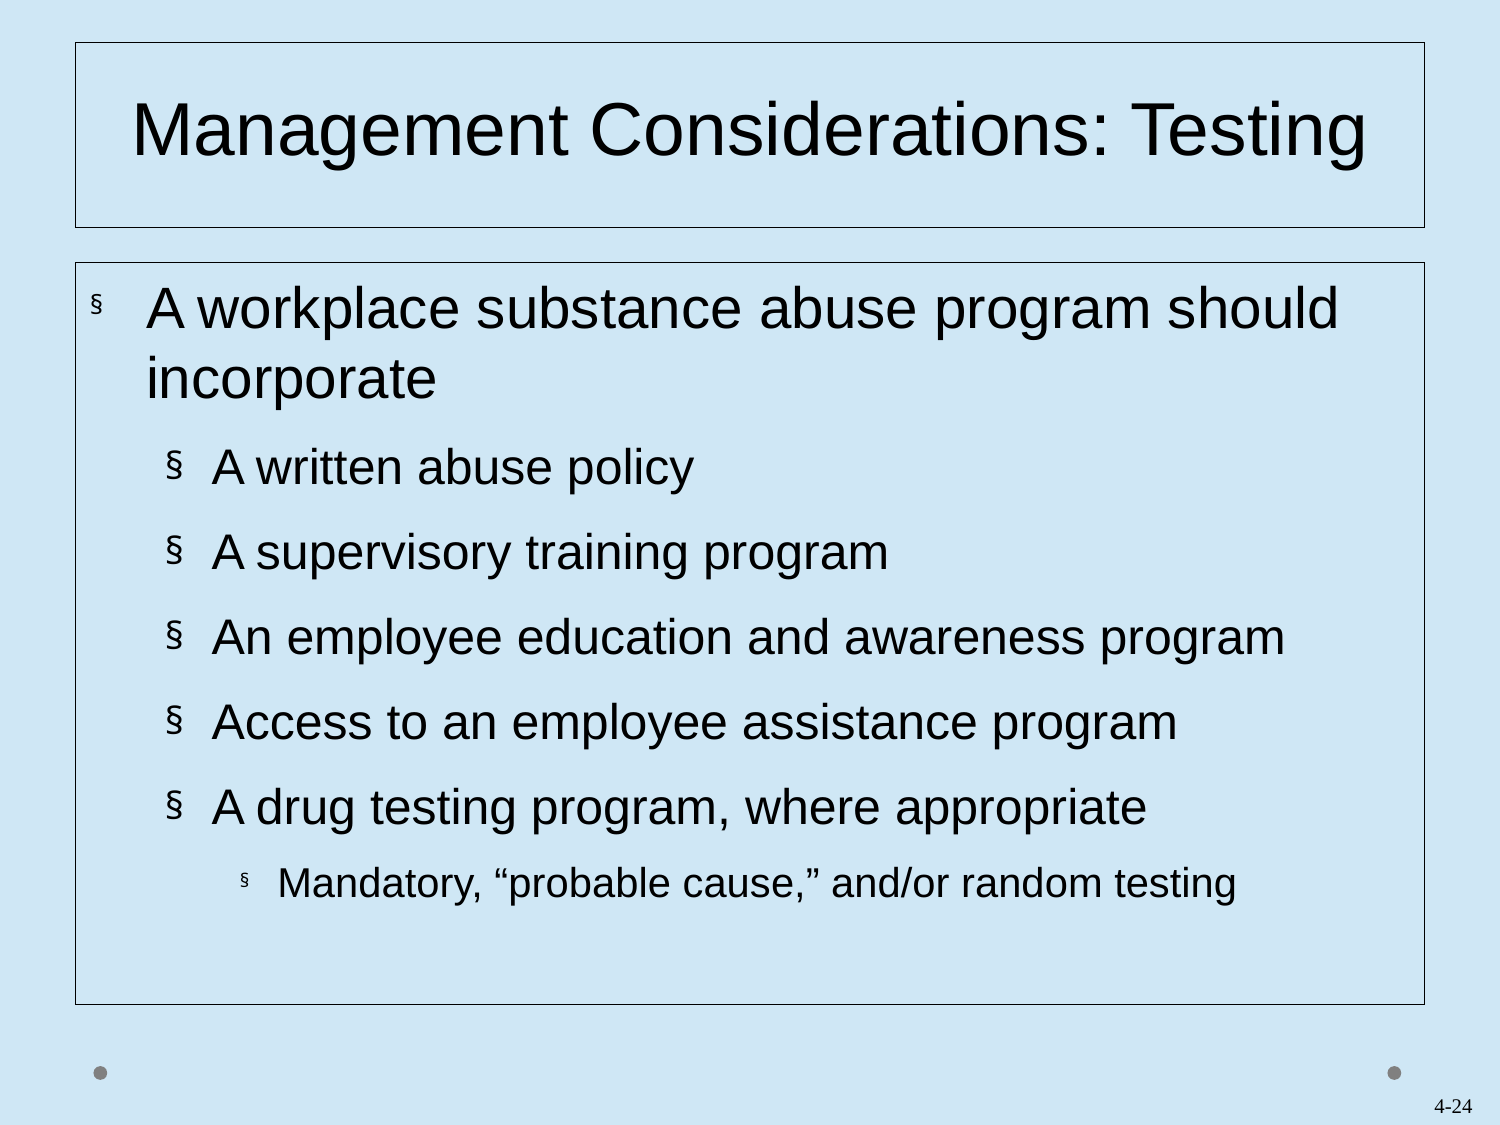

# Management Considerations: Testing
A workplace substance abuse program should incorporate
A written abuse policy
A supervisory training program
An employee education and awareness program
Access to an employee assistance program
A drug testing program, where appropriate
Mandatory, “probable cause,” and/or random testing